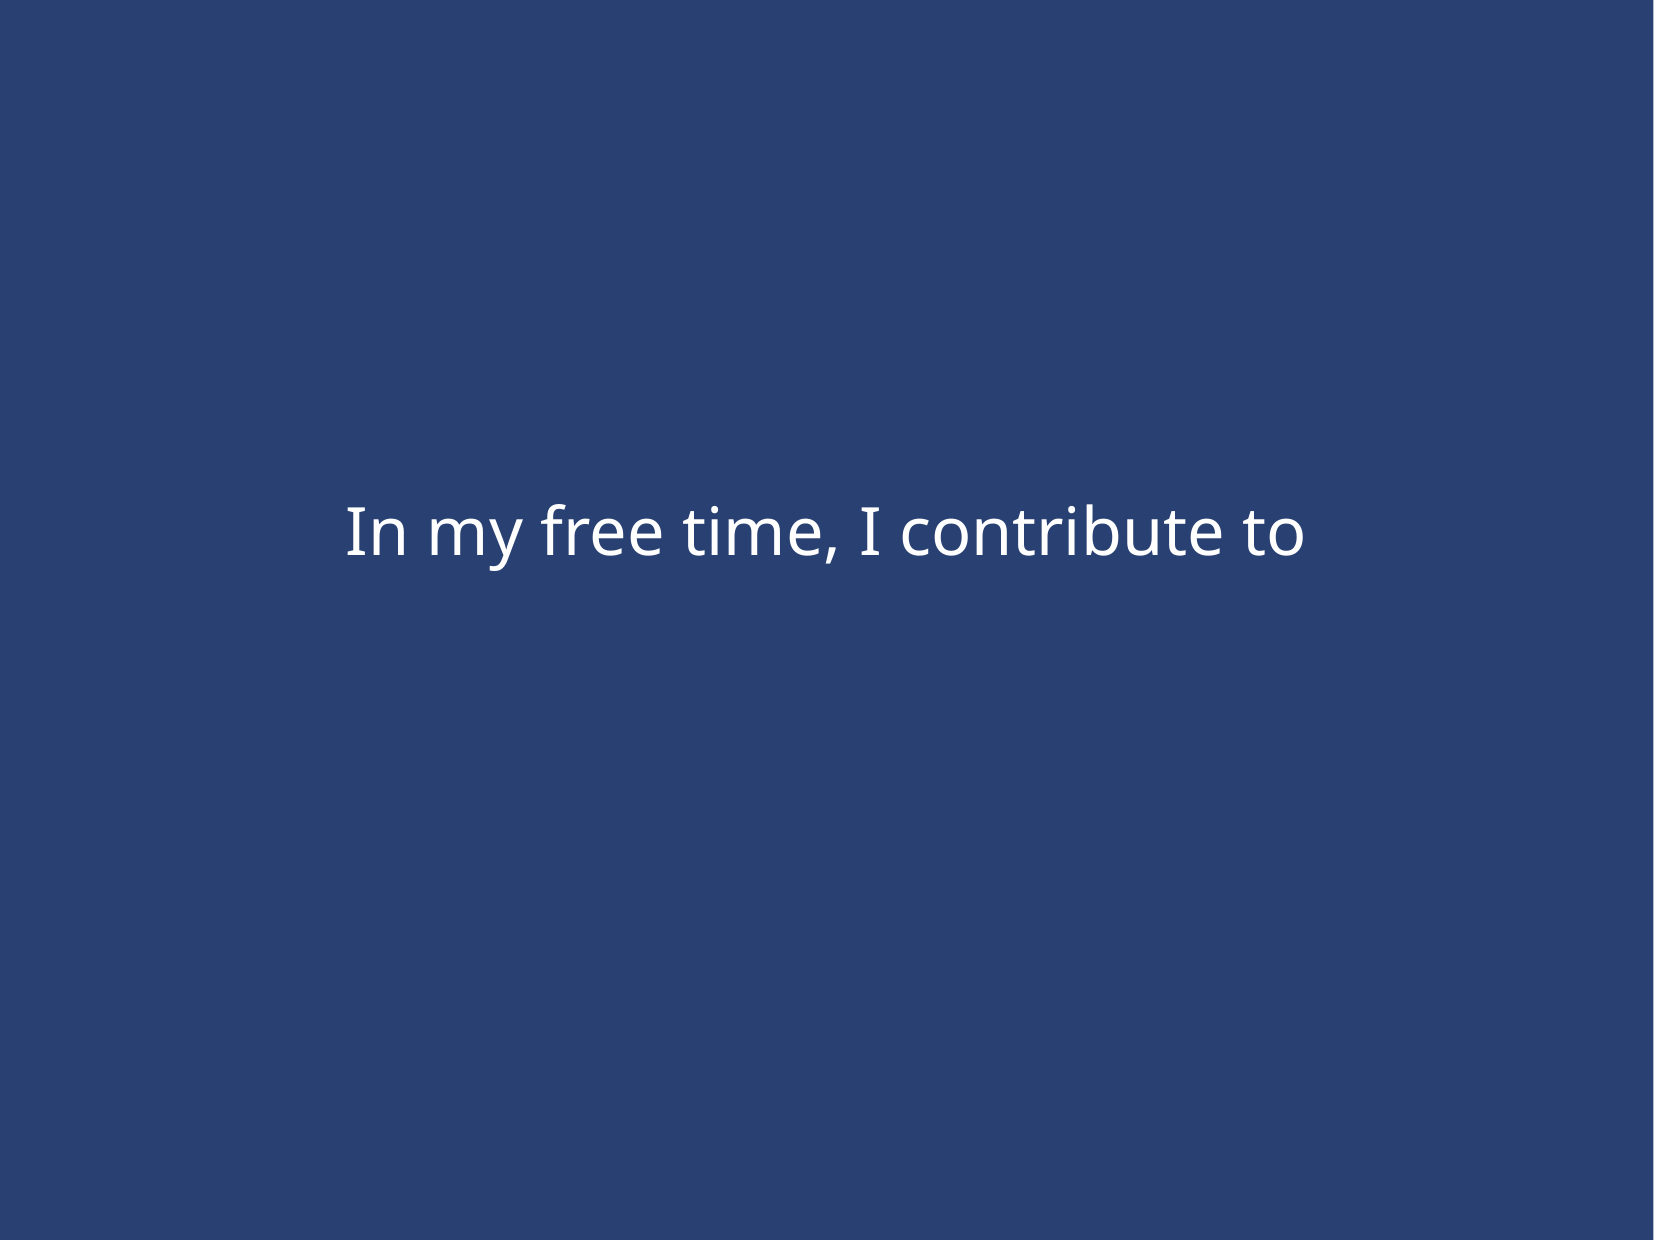

# In my free time, I contribute to